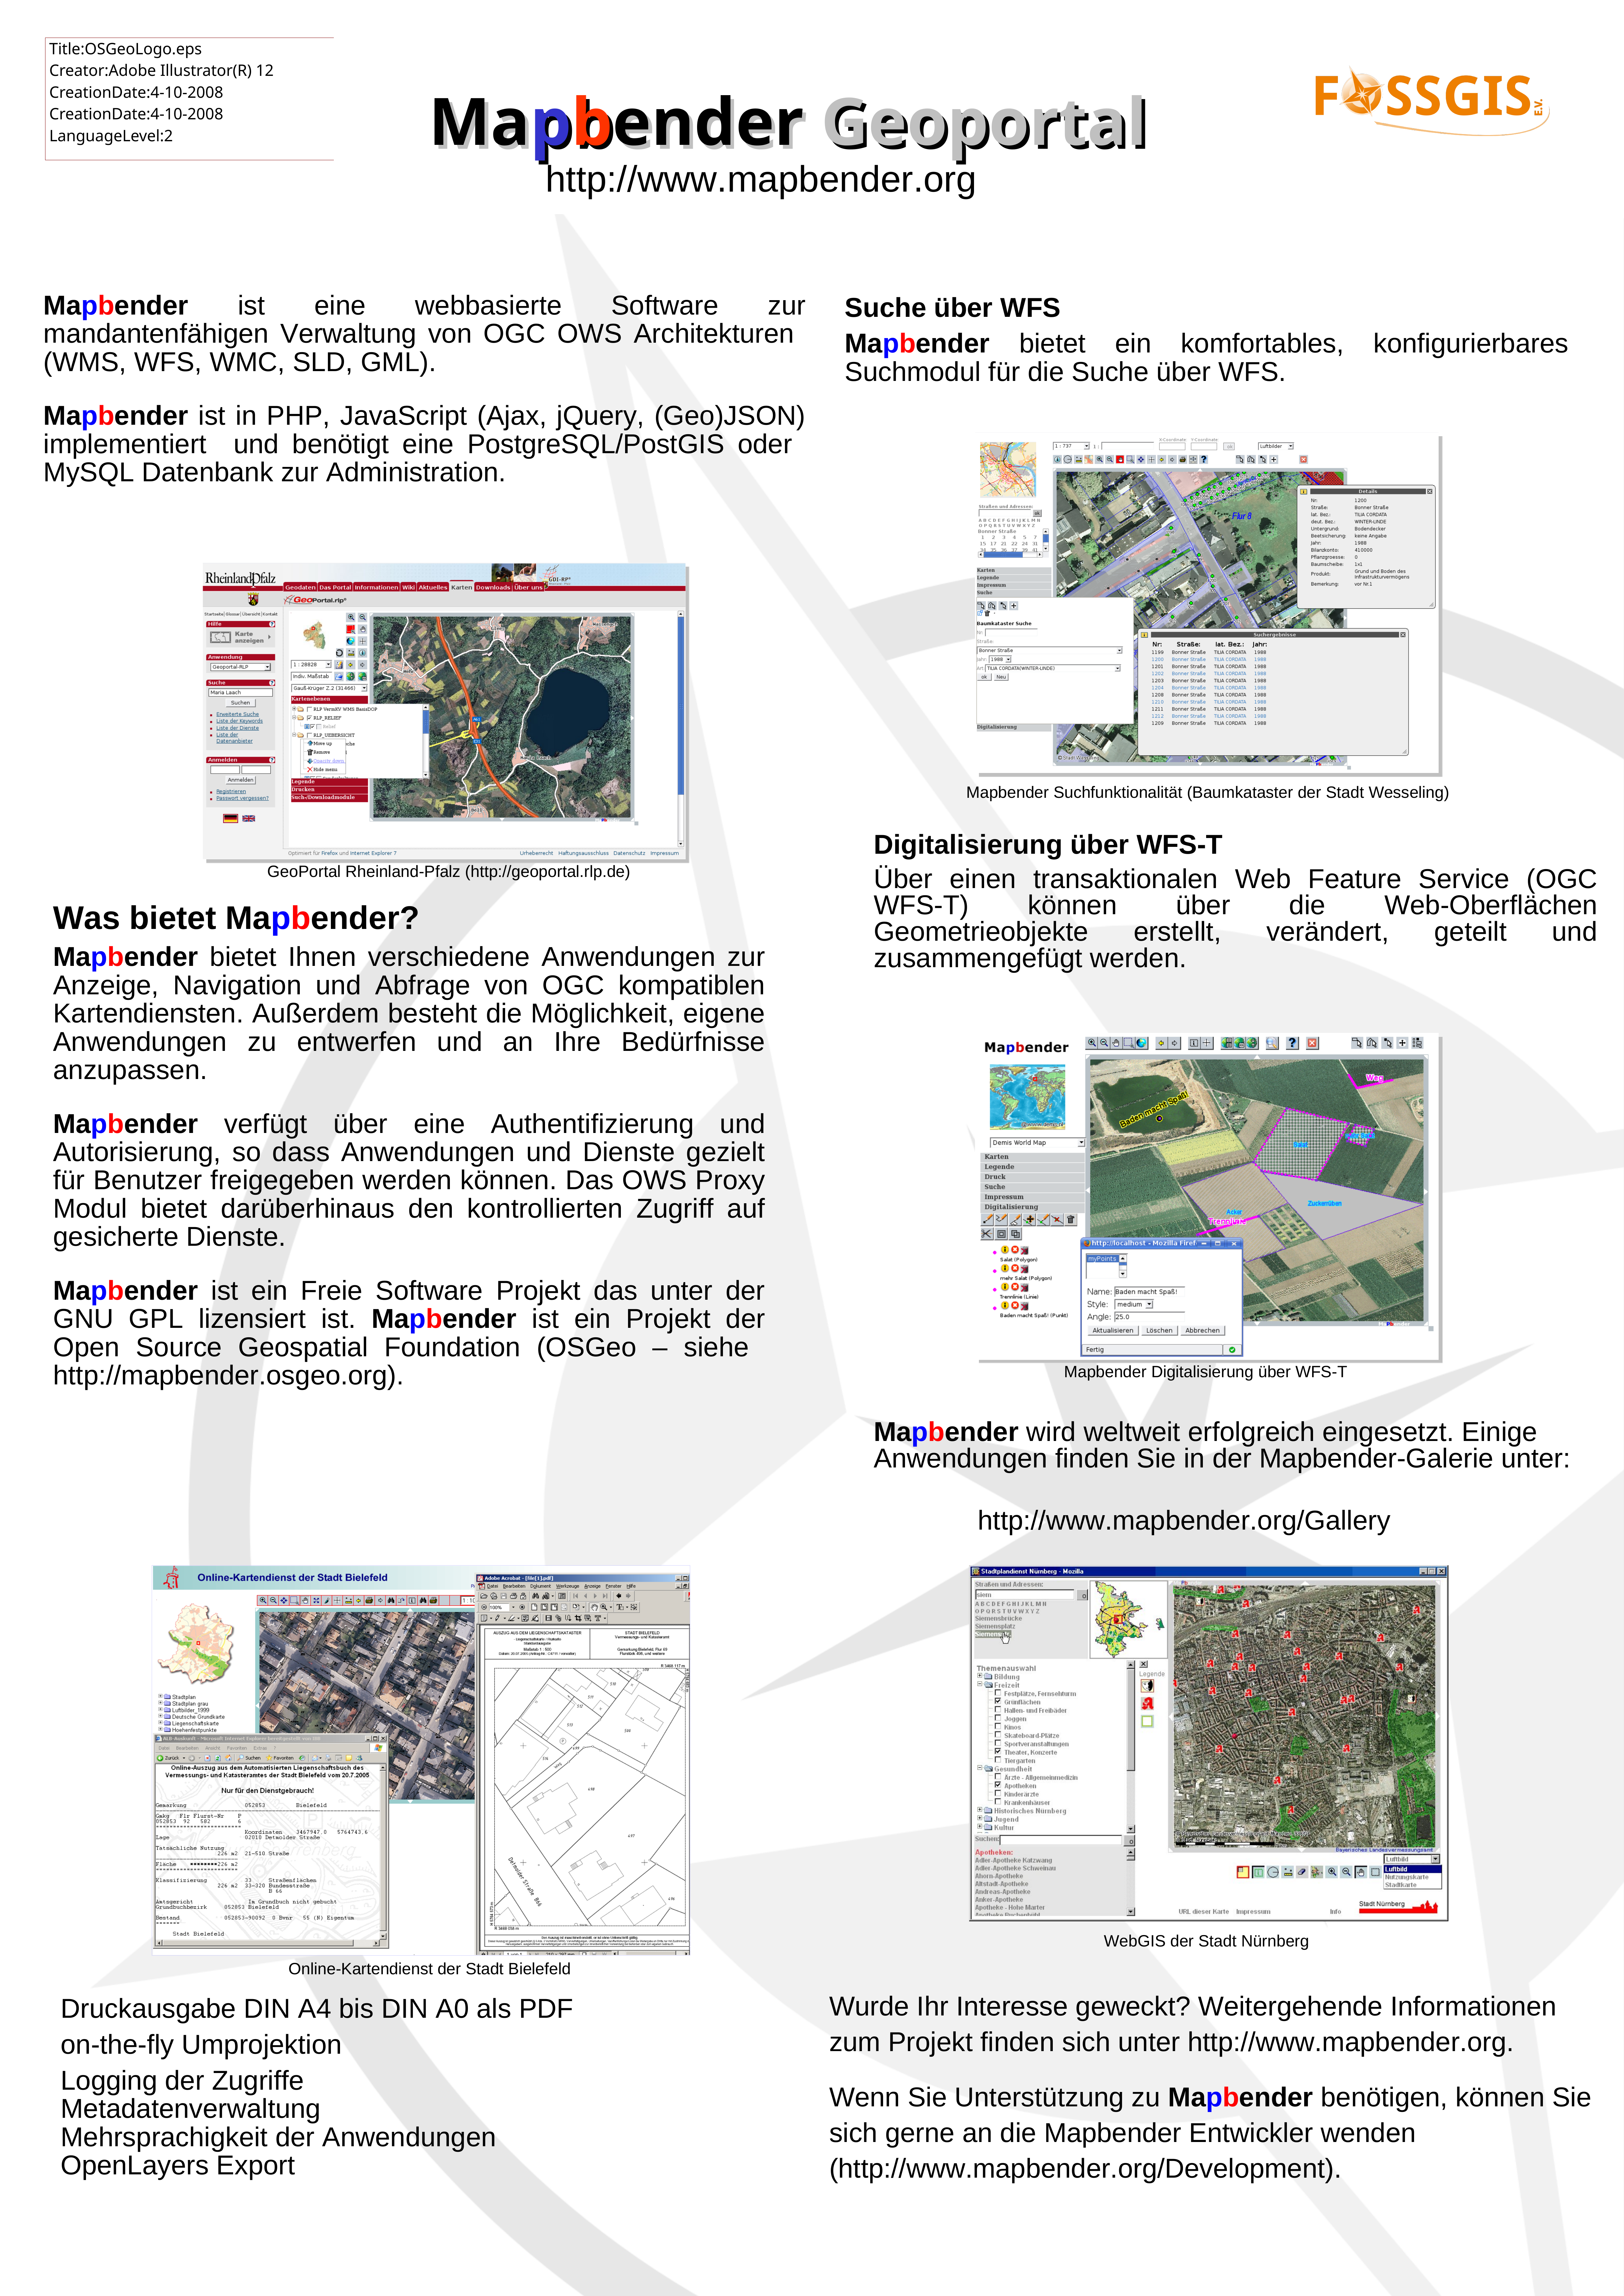

Mapbender Geoportal
http://www.mapbender.org
Mapbender ist eine webbasierte Software zur mandantenfähigen Verwaltung von OGC OWS Architekturen (WMS, WFS, WMC, SLD, GML).
Mapbender ist in PHP, JavaScript (Ajax, jQuery, (Geo)JSON) implementiert und benötigt eine PostgreSQL/PostGIS oder MySQL Datenbank zur Administration.
Suche über WFS
Mapbender bietet ein komfortables, konfigurierbares Suchmodul für die Suche über WFS.
Mapbender Suchfunktionalität (Baumkataster der Stadt Wesseling)
Digitalisierung über WFS-T
Über einen transaktionalen Web Feature Service (OGC WFS-T) können über die Web-Oberflächen Geometrieobjekte erstellt, verändert, geteilt und zusammengefügt werden.
GeoPortal Rheinland-Pfalz (http://geoportal.rlp.de)
Was bietet Mapbender?
Mapbender bietet Ihnen verschiedene Anwendungen zur Anzeige, Navigation und Abfrage von OGC kompatiblen Kartendiensten. Außerdem besteht die Möglichkeit, eigene Anwendungen zu entwerfen und an Ihre Bedürfnisse anzupassen.
Mapbender verfügt über eine Authentifizierung und Autorisierung, so dass Anwendungen und Dienste gezielt für Benutzer freigegeben werden können. Das OWS Proxy Modul bietet darüberhinaus den kontrollierten Zugriff auf gesicherte Dienste.
Mapbender ist ein Freie Software Projekt das unter der GNU GPL lizensiert ist. Mapbender ist ein Projekt der Open Source Geospatial Foundation (OSGeo – siehe http://mapbender.osgeo.org).
Mapbender Digitalisierung über WFS-T
Mapbender wird weltweit erfolgreich eingesetzt. Einige Anwendungen finden Sie in der Mapbender-Galerie unter:
 http://www.mapbender.org/Gallery
WebGIS der Stadt Nürnberg
Online-Kartendienst der Stadt Bielefeld
Wurde Ihr Interesse geweckt? Weitergehende Informationen zum Projekt finden sich unter http://www.mapbender.org.
Wenn Sie Unterstützung zu Mapbender benötigen, können Sie sich gerne an die Mapbender Entwickler wenden (http://www.mapbender.org/Development).
 Druckausgabe DIN A4 bis DIN A0 als PDF
 on-the-fly Umprojektion
 Logging der Zugriffe
 Metadatenverwaltung
 Mehrsprachigkeit der Anwendungen
 OpenLayers Export